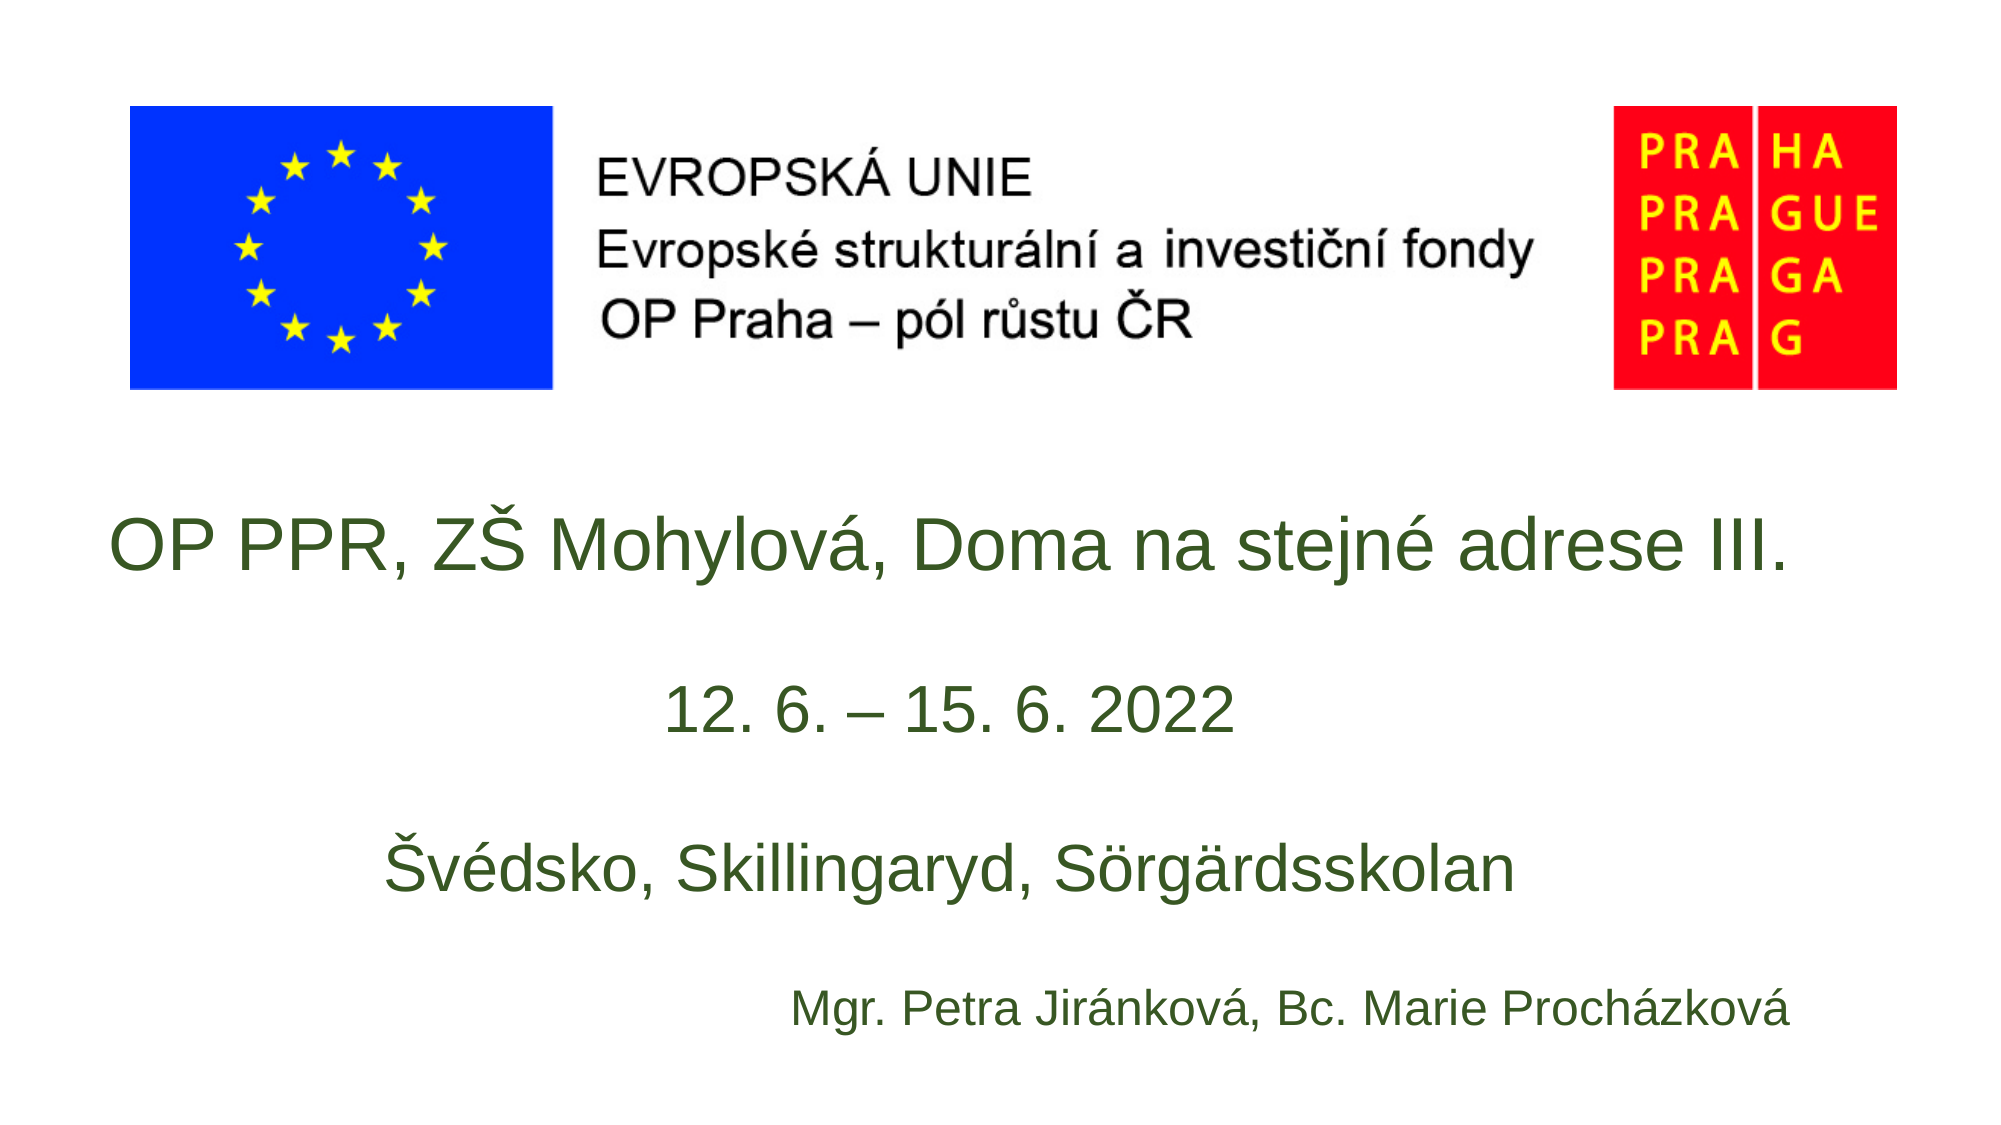

OP PPR, ZŠ Mohylová, Doma na stejné adrese III.
12. 6. – 15. 6. 2022
Švédsko, Skillingaryd, Sörgärdsskolan
Mgr. Petra Jiránková, Bc. Marie Procházková